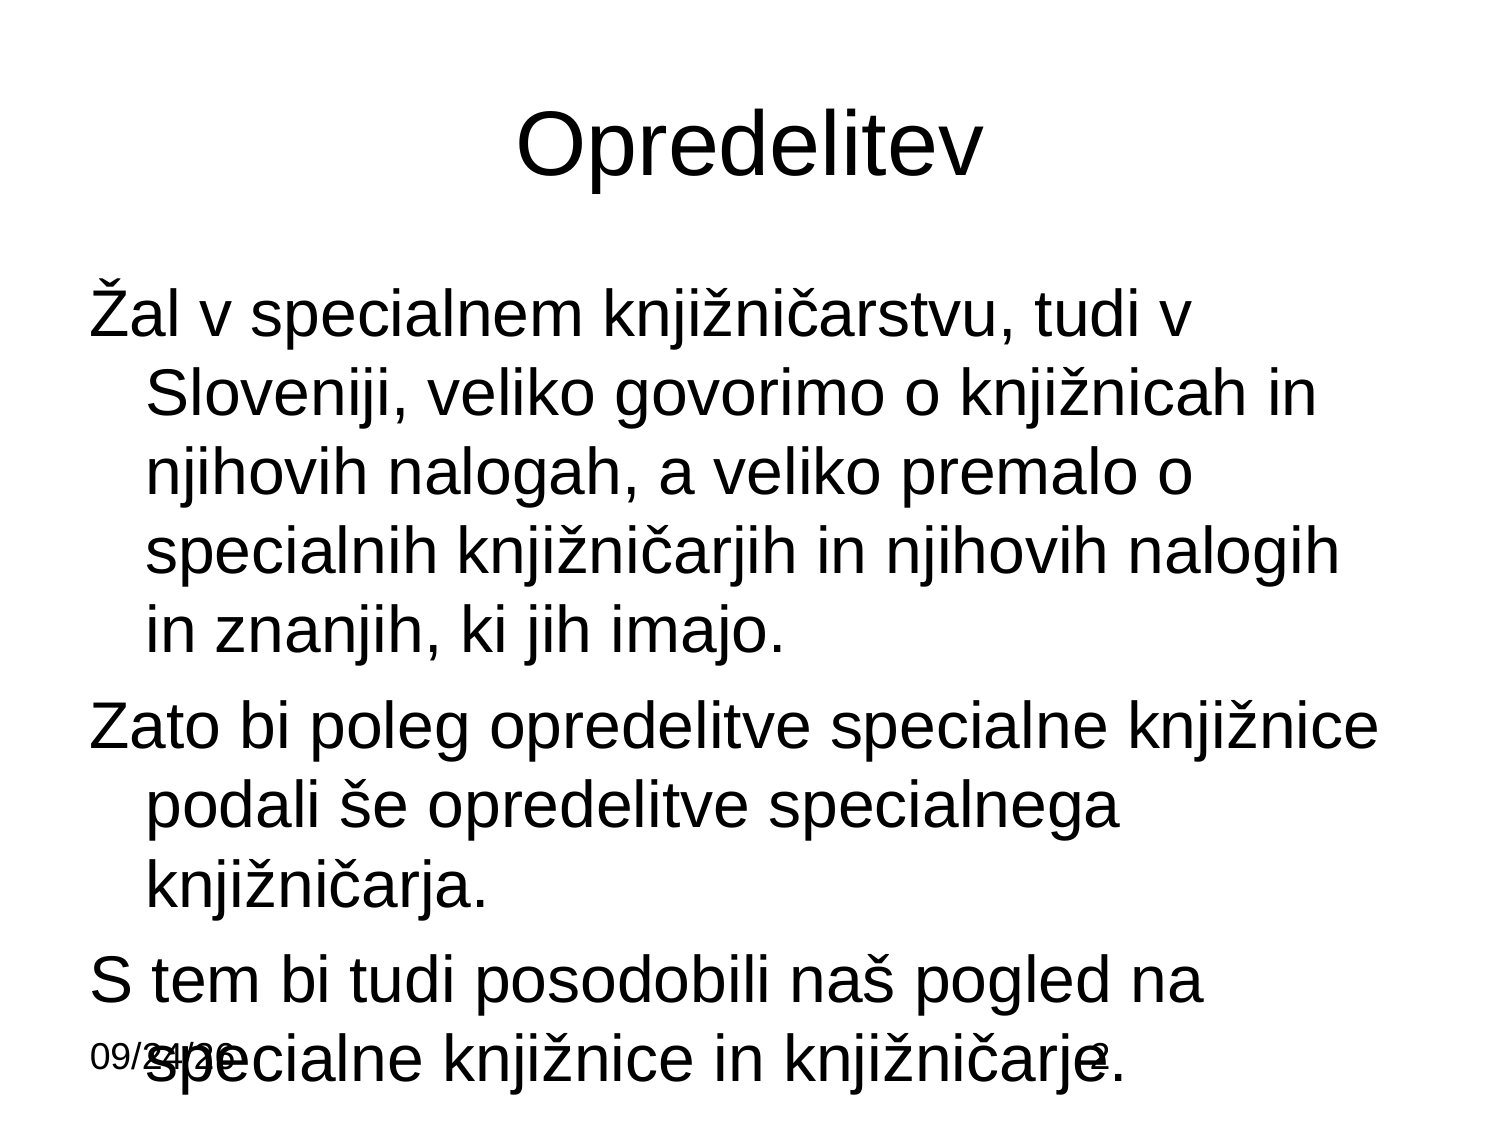

# Opredelitev
Žal v specialnem knjižničarstvu, tudi v Sloveniji, veliko govorimo o knjižnicah in njihovih nalogah, a veliko premalo o specialnih knjižničarjih in njihovih nalogih in znanjih, ki jih imajo.
Zato bi poleg opredelitve specialne knjižnice podali še opredelitve specialnega knjižničarja.
S tem bi tudi posodobili naš pogled na specialne knjižnice in knjižničarje.
2